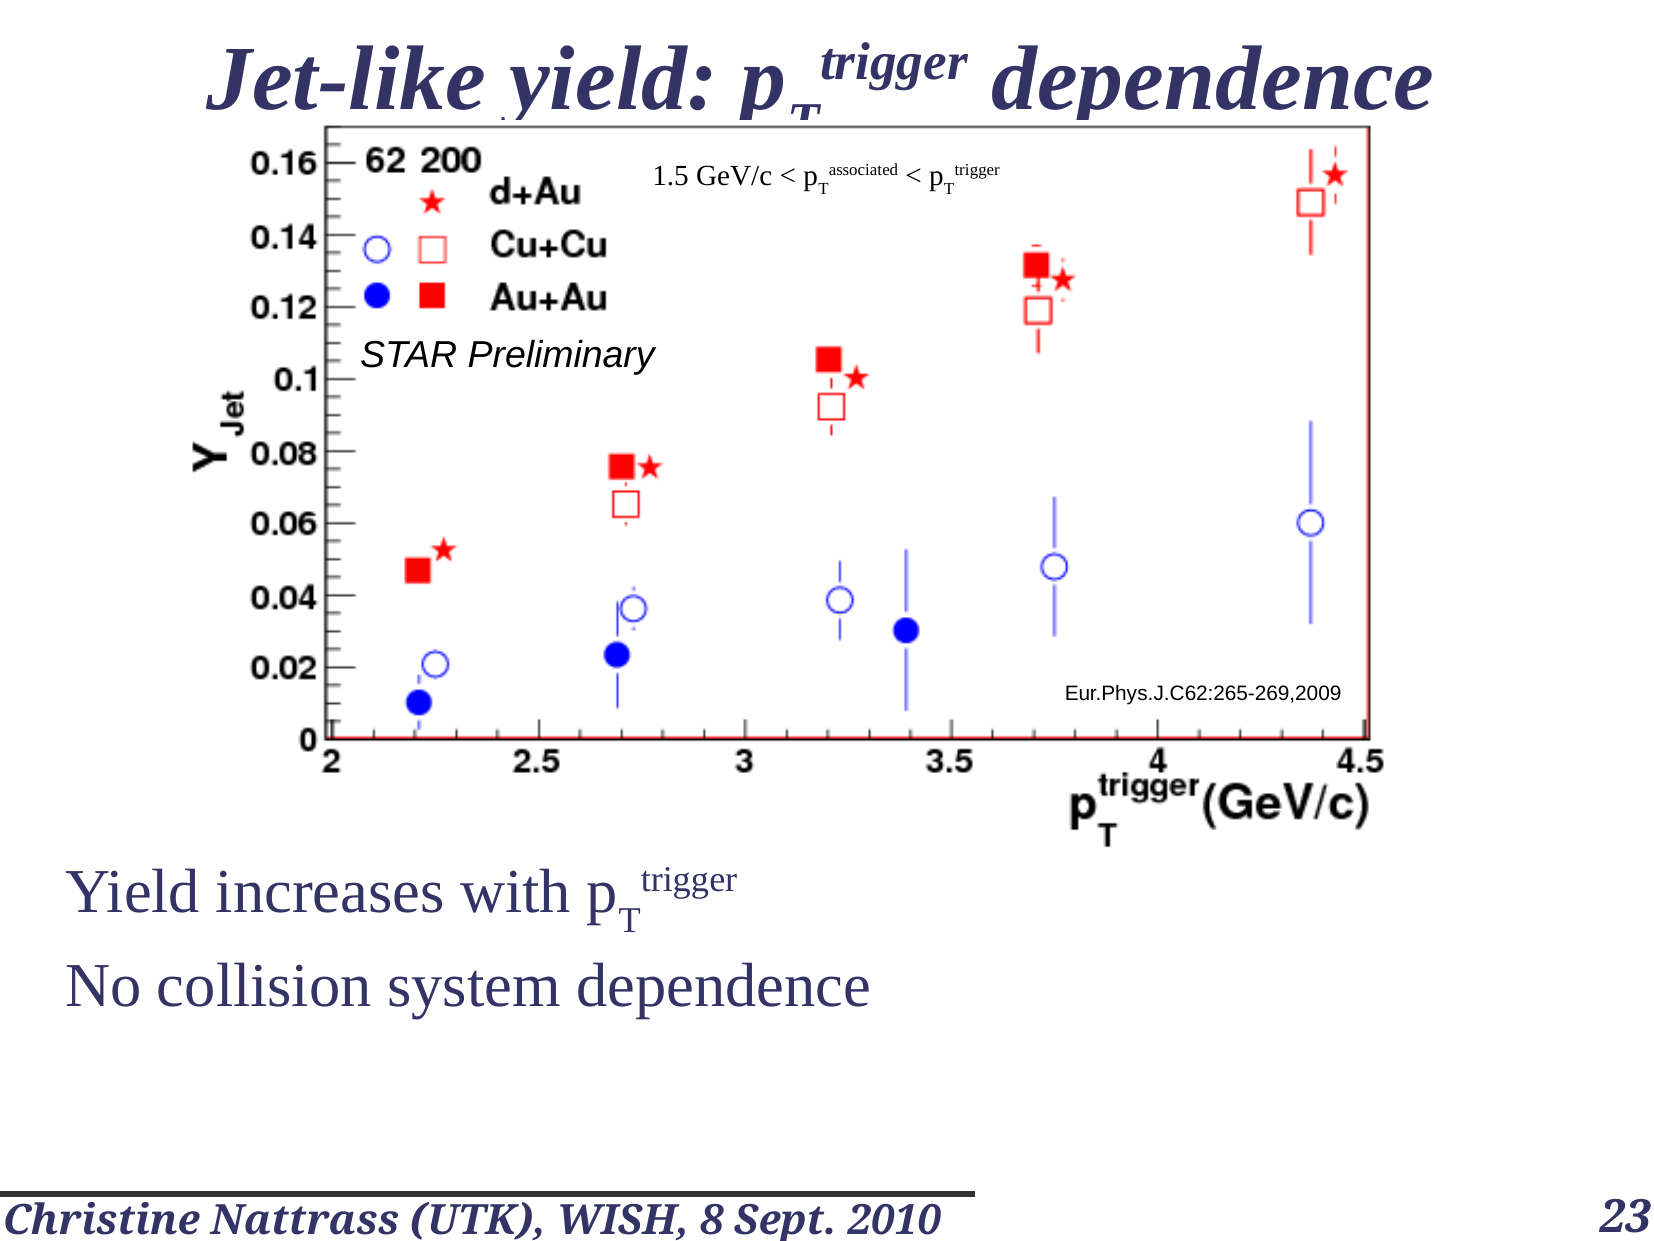

# Jet-like yield: pTtrigger dependence
1.5 GeV/c < pTassociated < pTtrigger
STAR Preliminary
Eur.Phys.J.C62:265-269,2009
Yield increases with pTtrigger
No collision system dependence